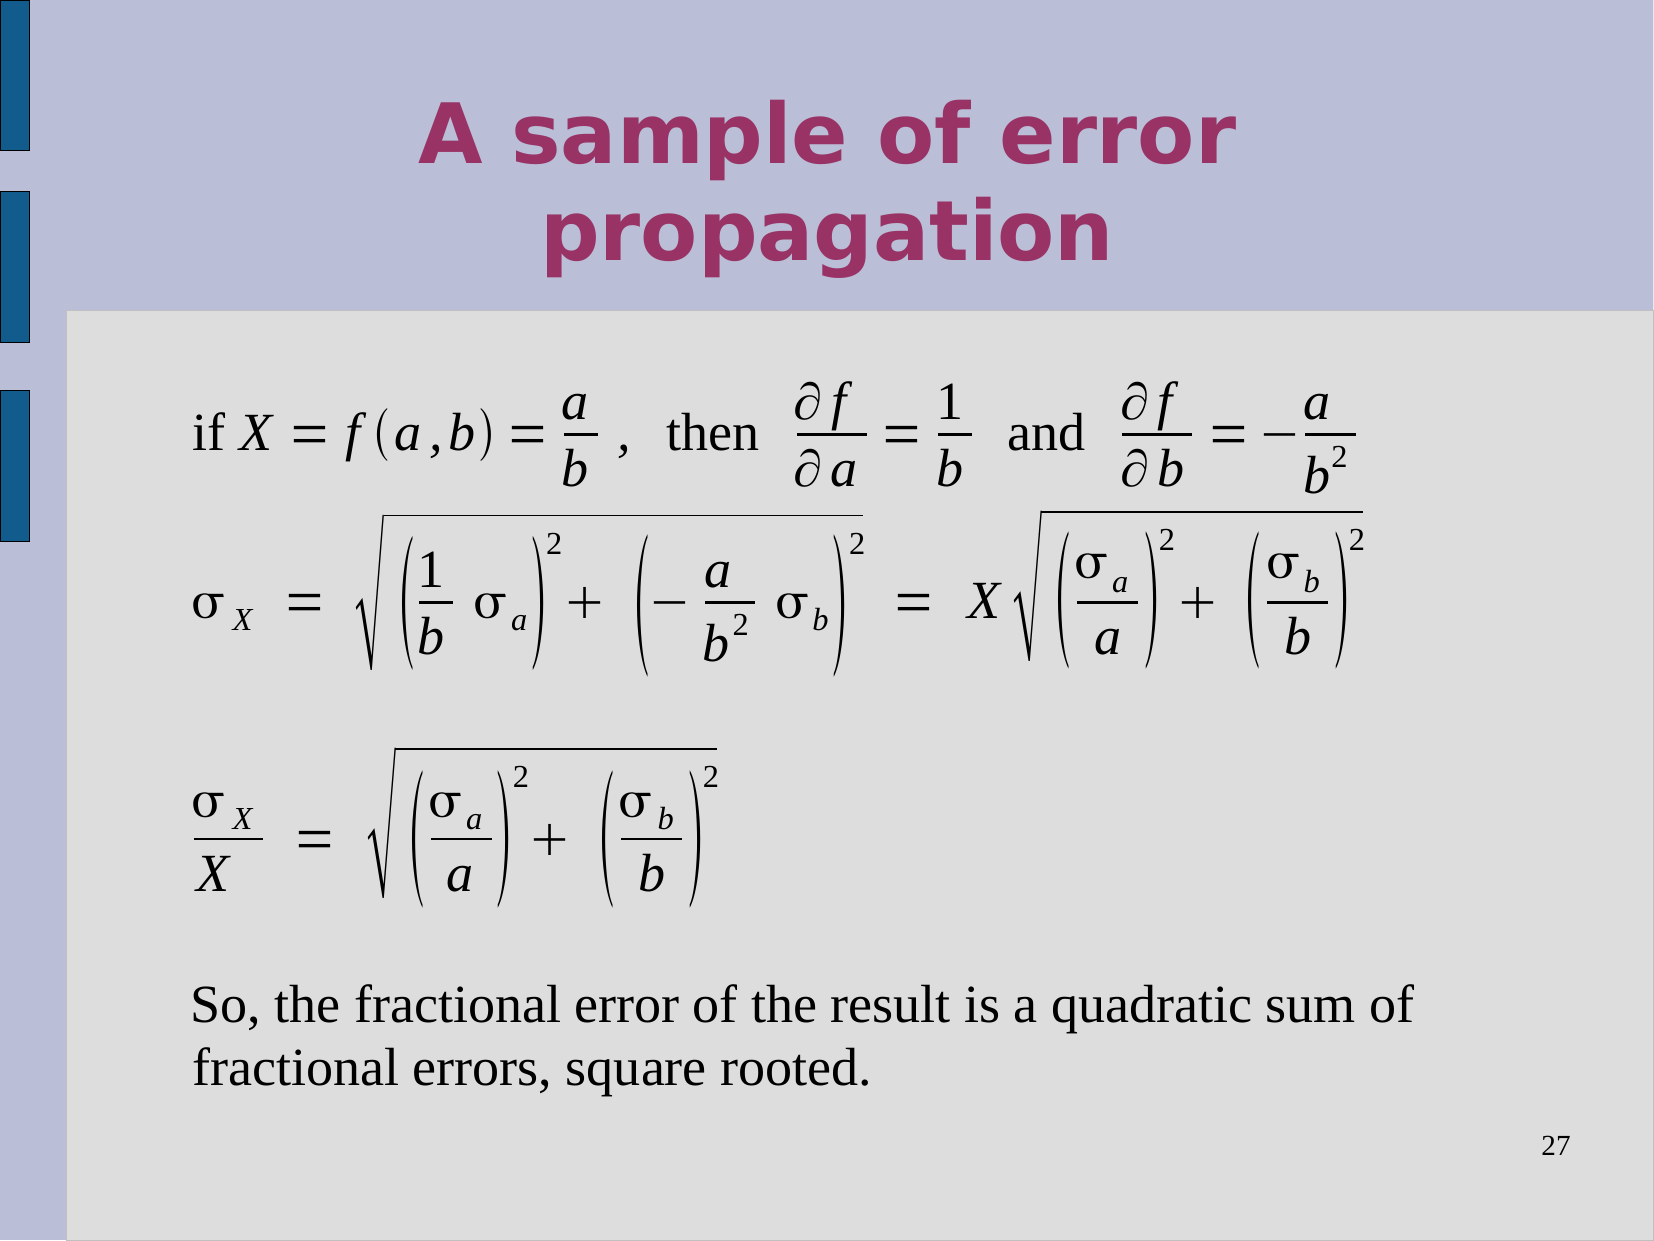

# A sample of error propagation
27